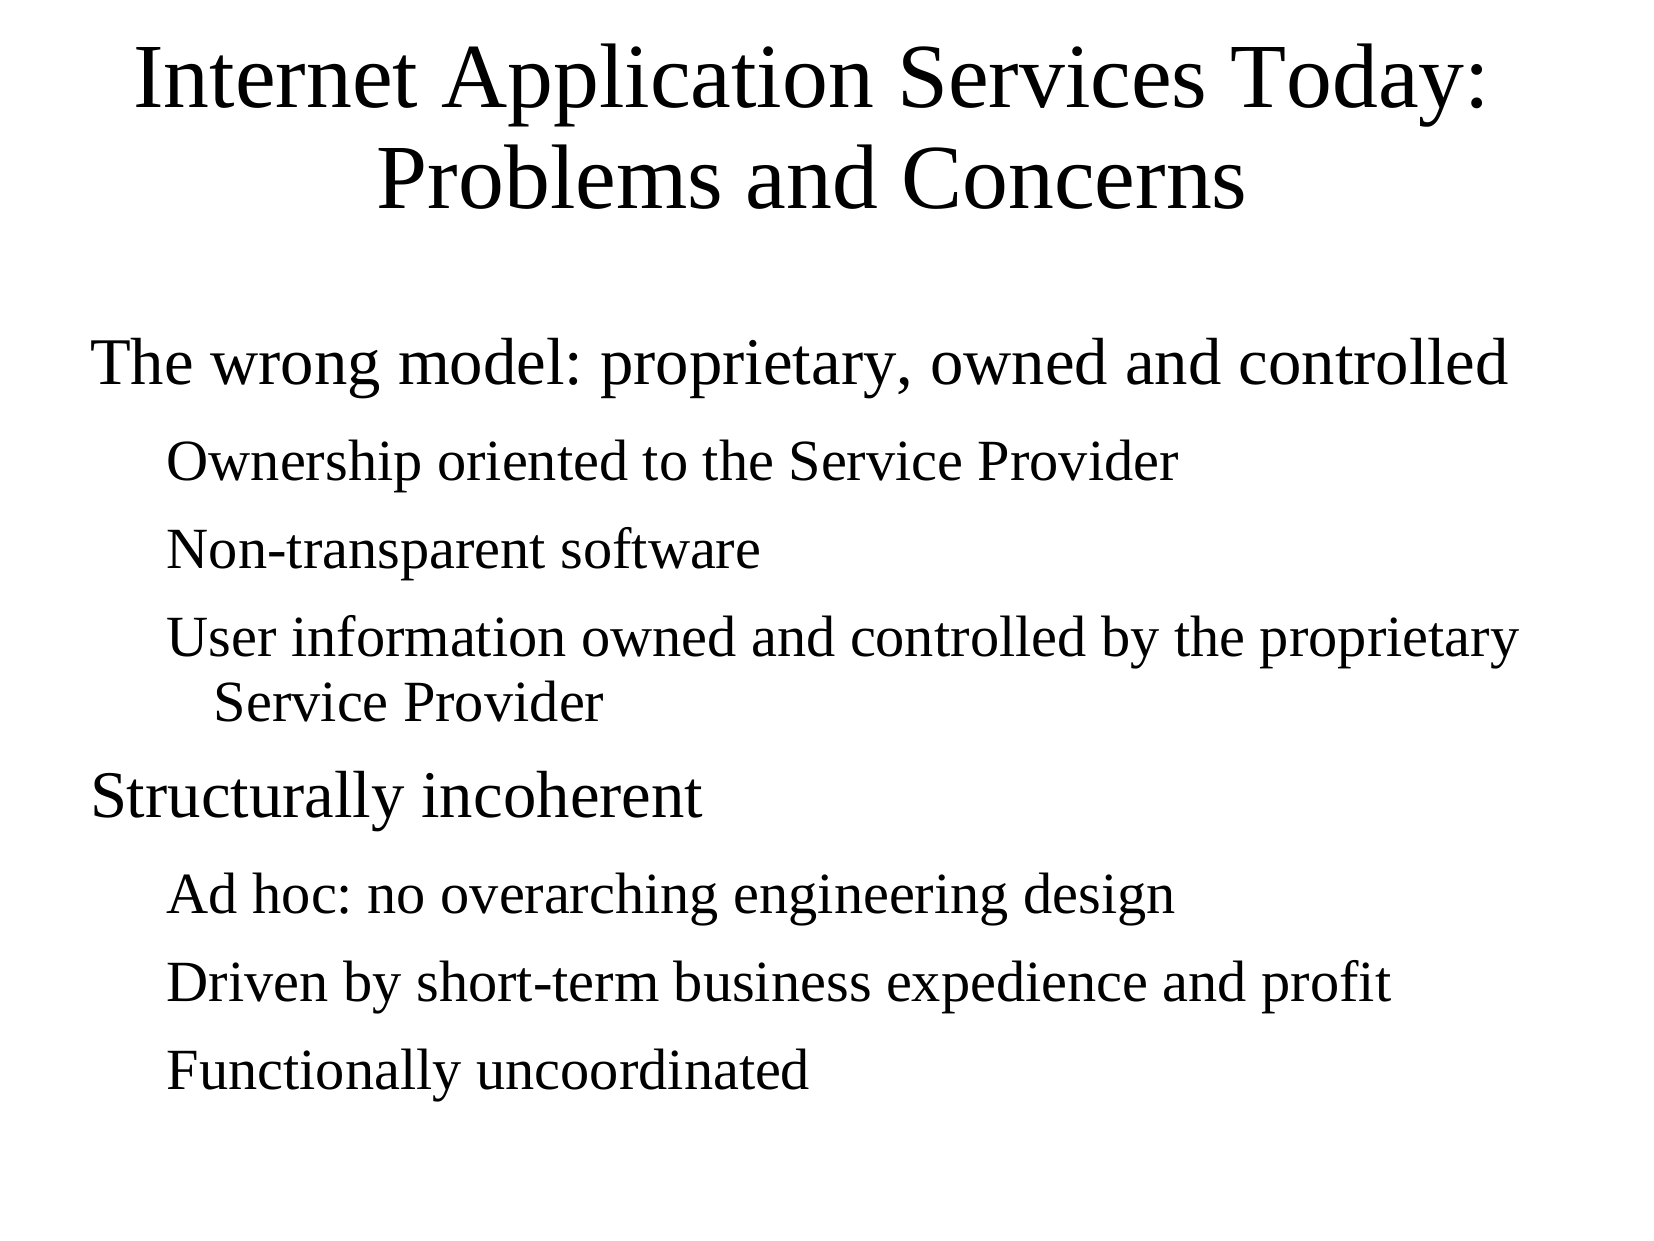

# Internet Application Services Today: Problems and Concerns
The wrong model: proprietary, owned and controlled
Ownership oriented to the Service Provider
Non-transparent software
User information owned and controlled by the proprietary Service Provider
Structurally incoherent
Ad hoc: no overarching engineering design
Driven by short-term business expedience and profit
Functionally uncoordinated